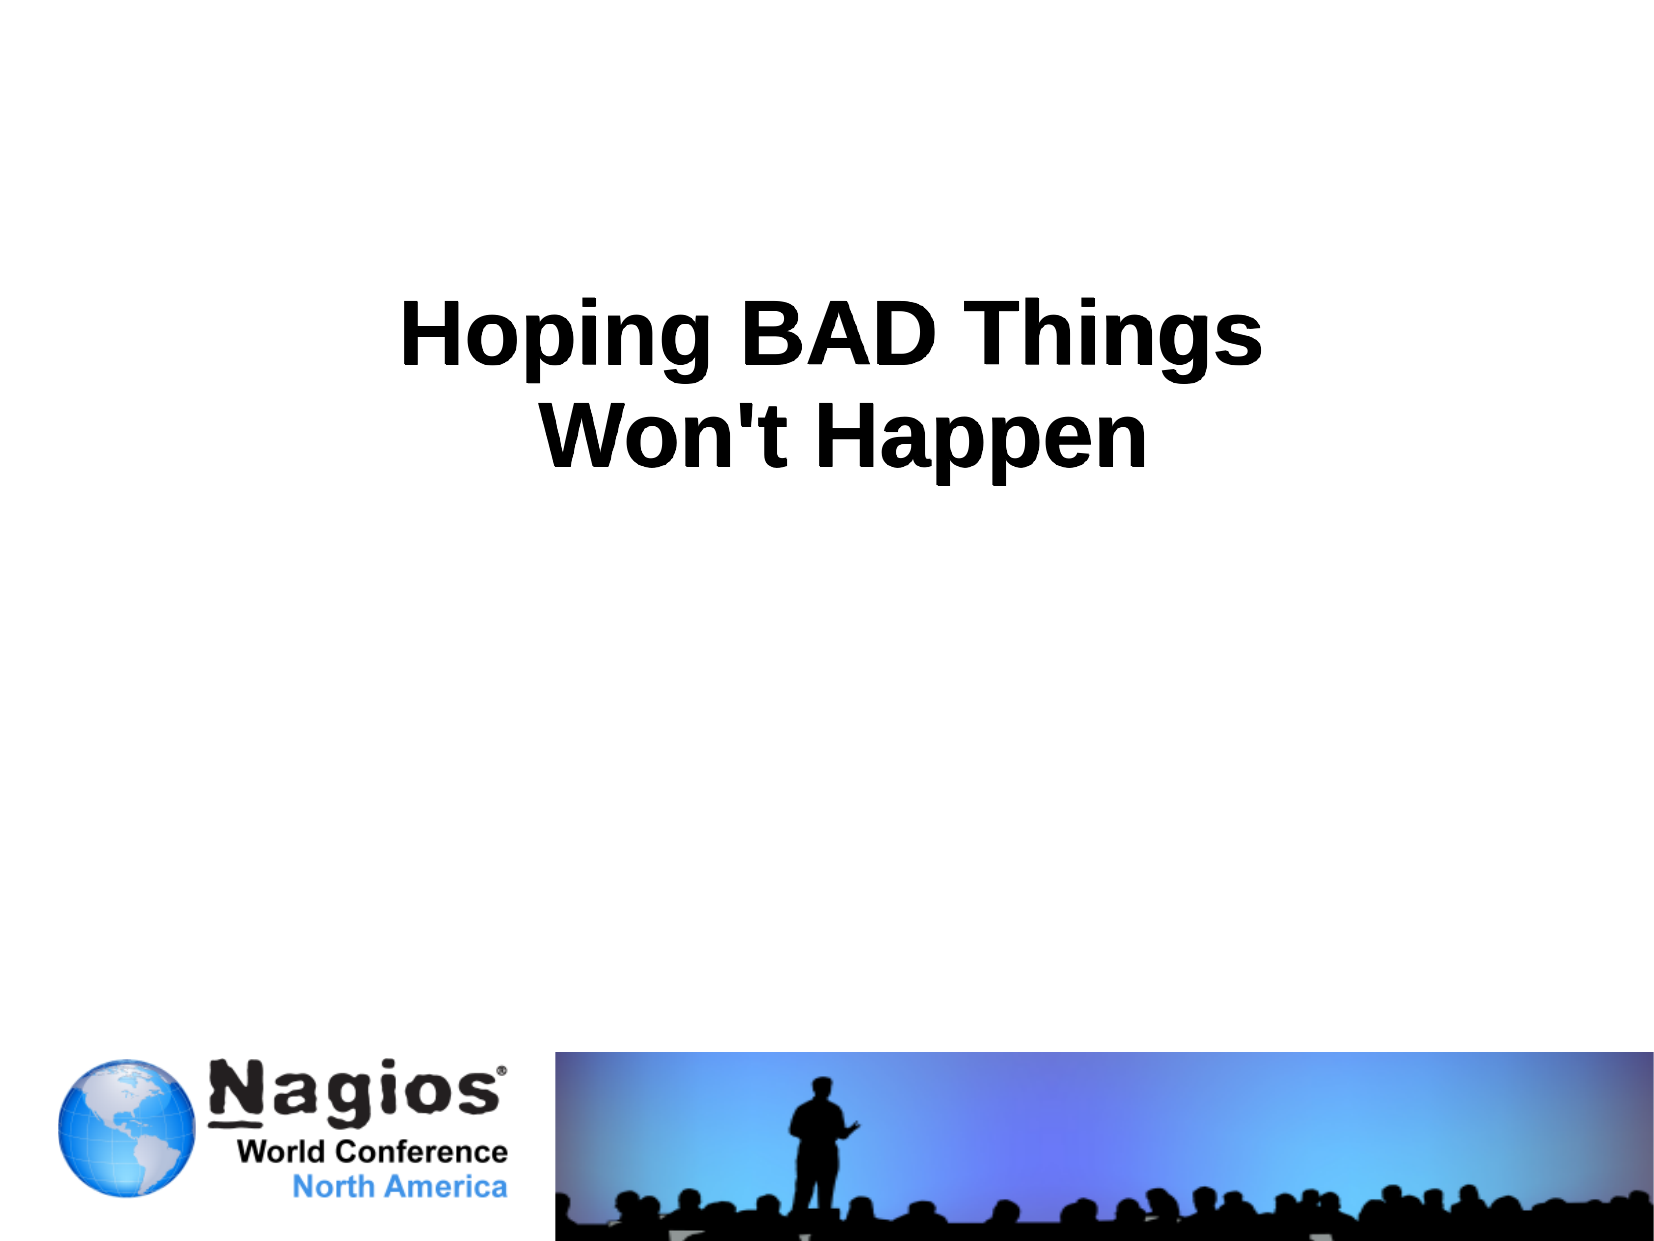

# Hoping BAD Things Won't Happen
2011
Nagios World Conference
18